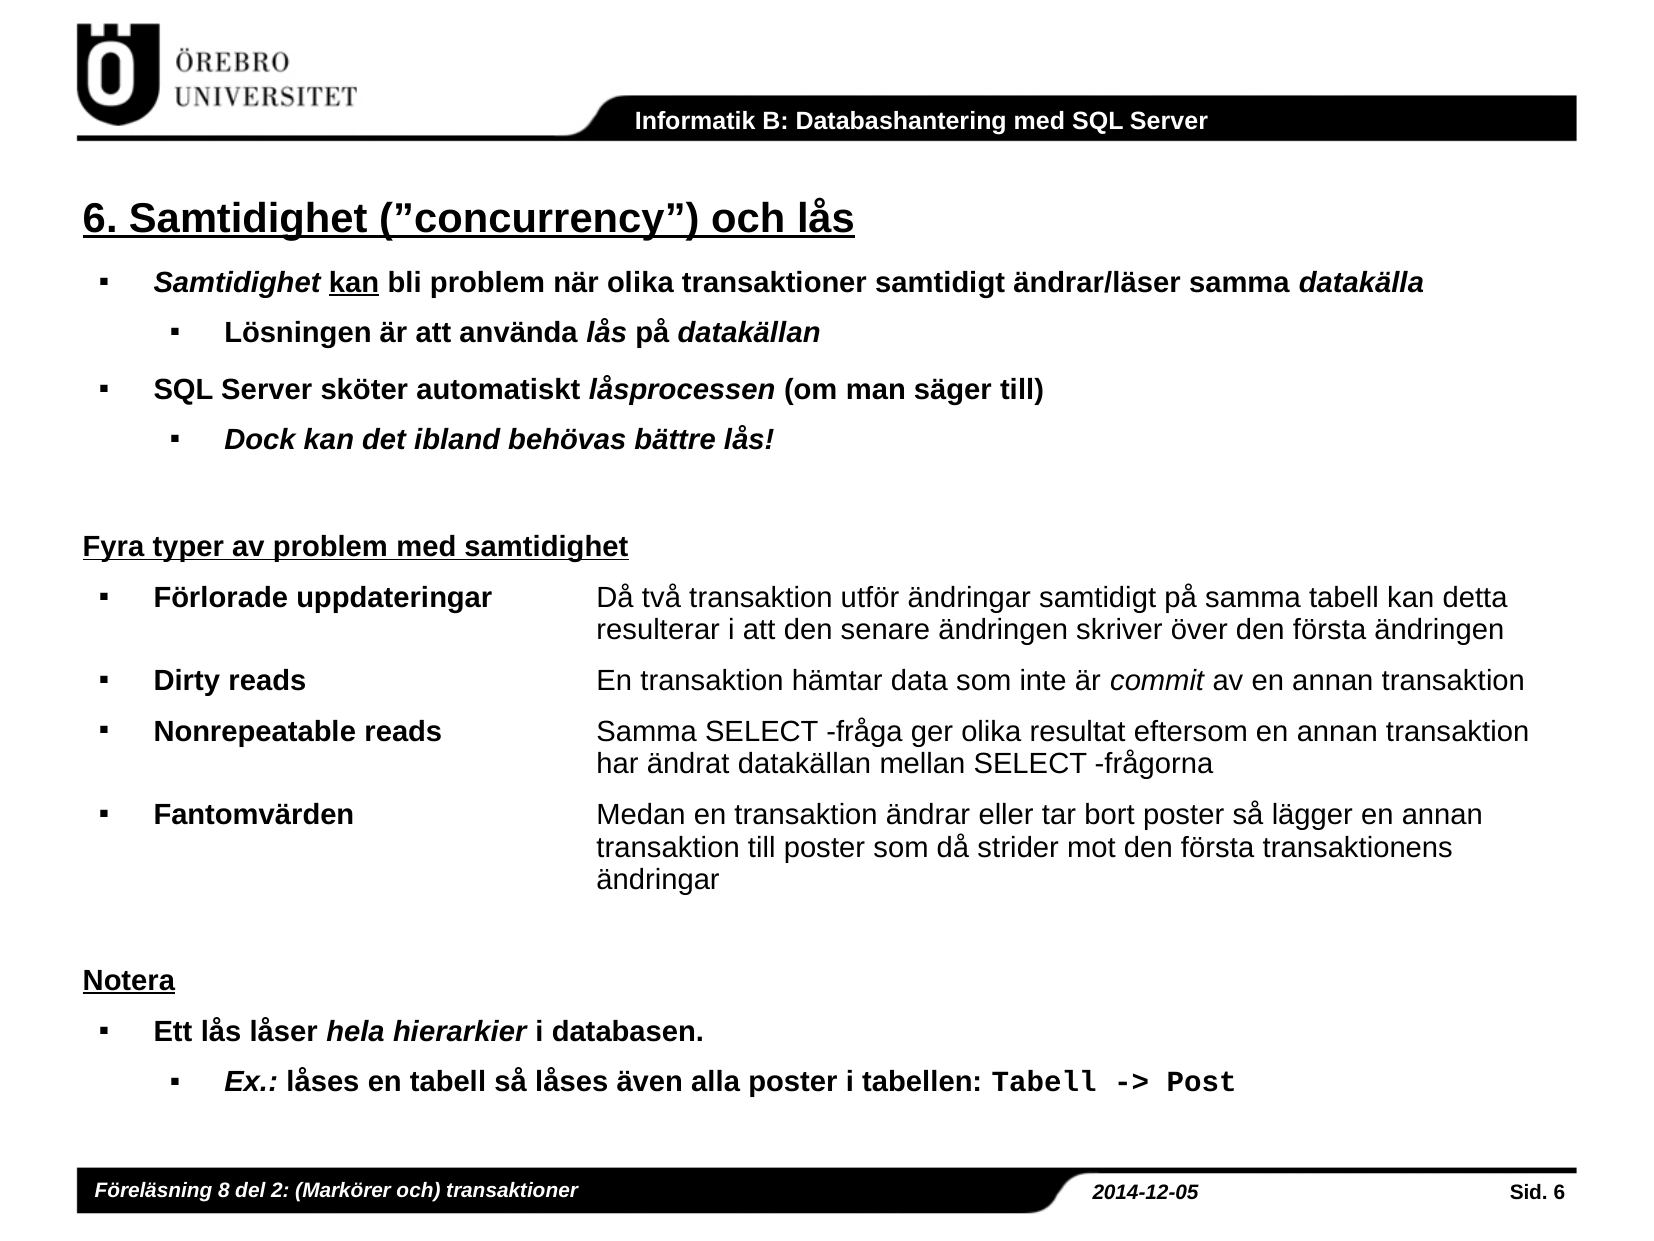

# 6. Samtidighet (”concurrency”) och lås
Samtidighet kan bli problem när olika transaktioner samtidigt ändrar/läser samma datakälla
Lösningen är att använda lås på datakällan
SQL Server sköter automatiskt låsprocessen (om man säger till)
Dock kan det ibland behövas bättre lås!
Fyra typer av problem med samtidighet
Förlorade uppdateringar		Då två transaktion utför ändringar samtidigt på samma tabell kan detta							resulterar i att den senare ändringen skriver över den första ändringen
Dirty reads				En transaktion hämtar data som inte är commit av en annan transaktion
Nonrepeatable reads			Samma SELECT -fråga ger olika resultat eftersom en annan transaktion 							har ändrat datakällan mellan SELECT -frågorna
Fantomvärden 				Medan en transaktion ändrar eller tar bort poster så lägger en annan
						transaktion till poster som då strider mot den första transaktionens 								ändringar
Notera
Ett lås låser hela hierarkier i databasen.
Ex.: låses en tabell så låses även alla poster i tabellen: Tabell -> Post
Föreläsning 8 del 2: (Markörer och) transaktioner
2014-12-05
6